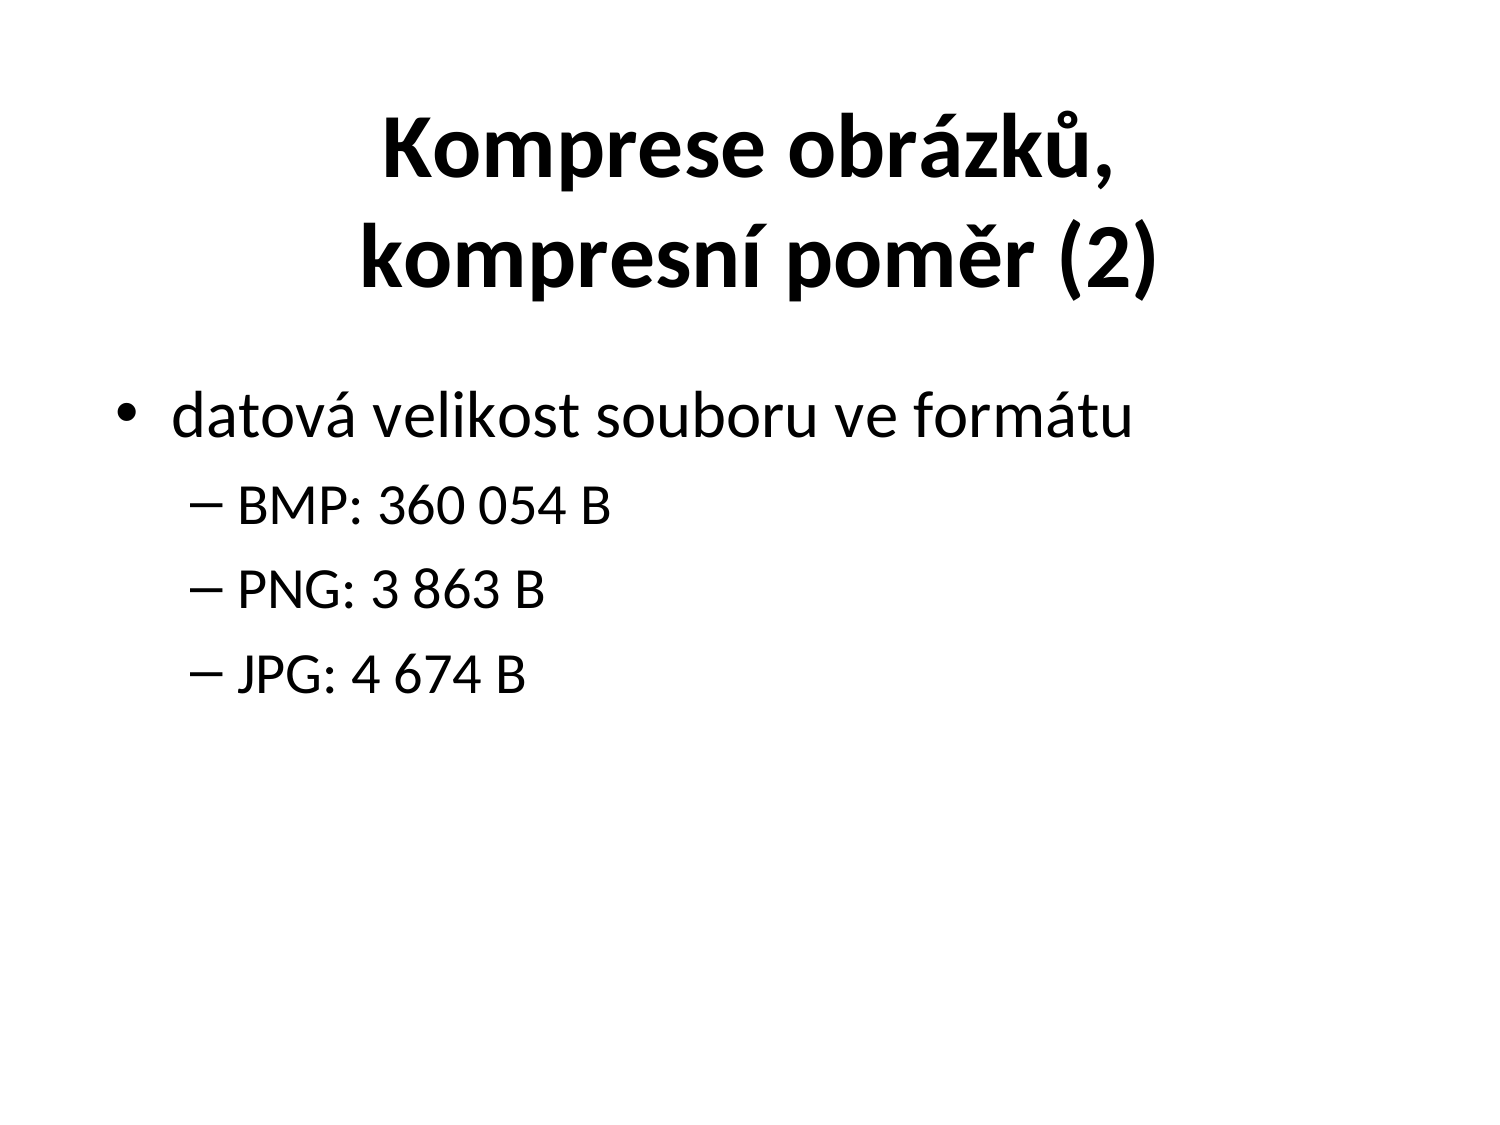

# Komprese obrázků, kompresní poměr (2)
datová velikost souboru ve formátu
BMP: 360 054 B
PNG: 3 863 B
JPG: 4 674 B